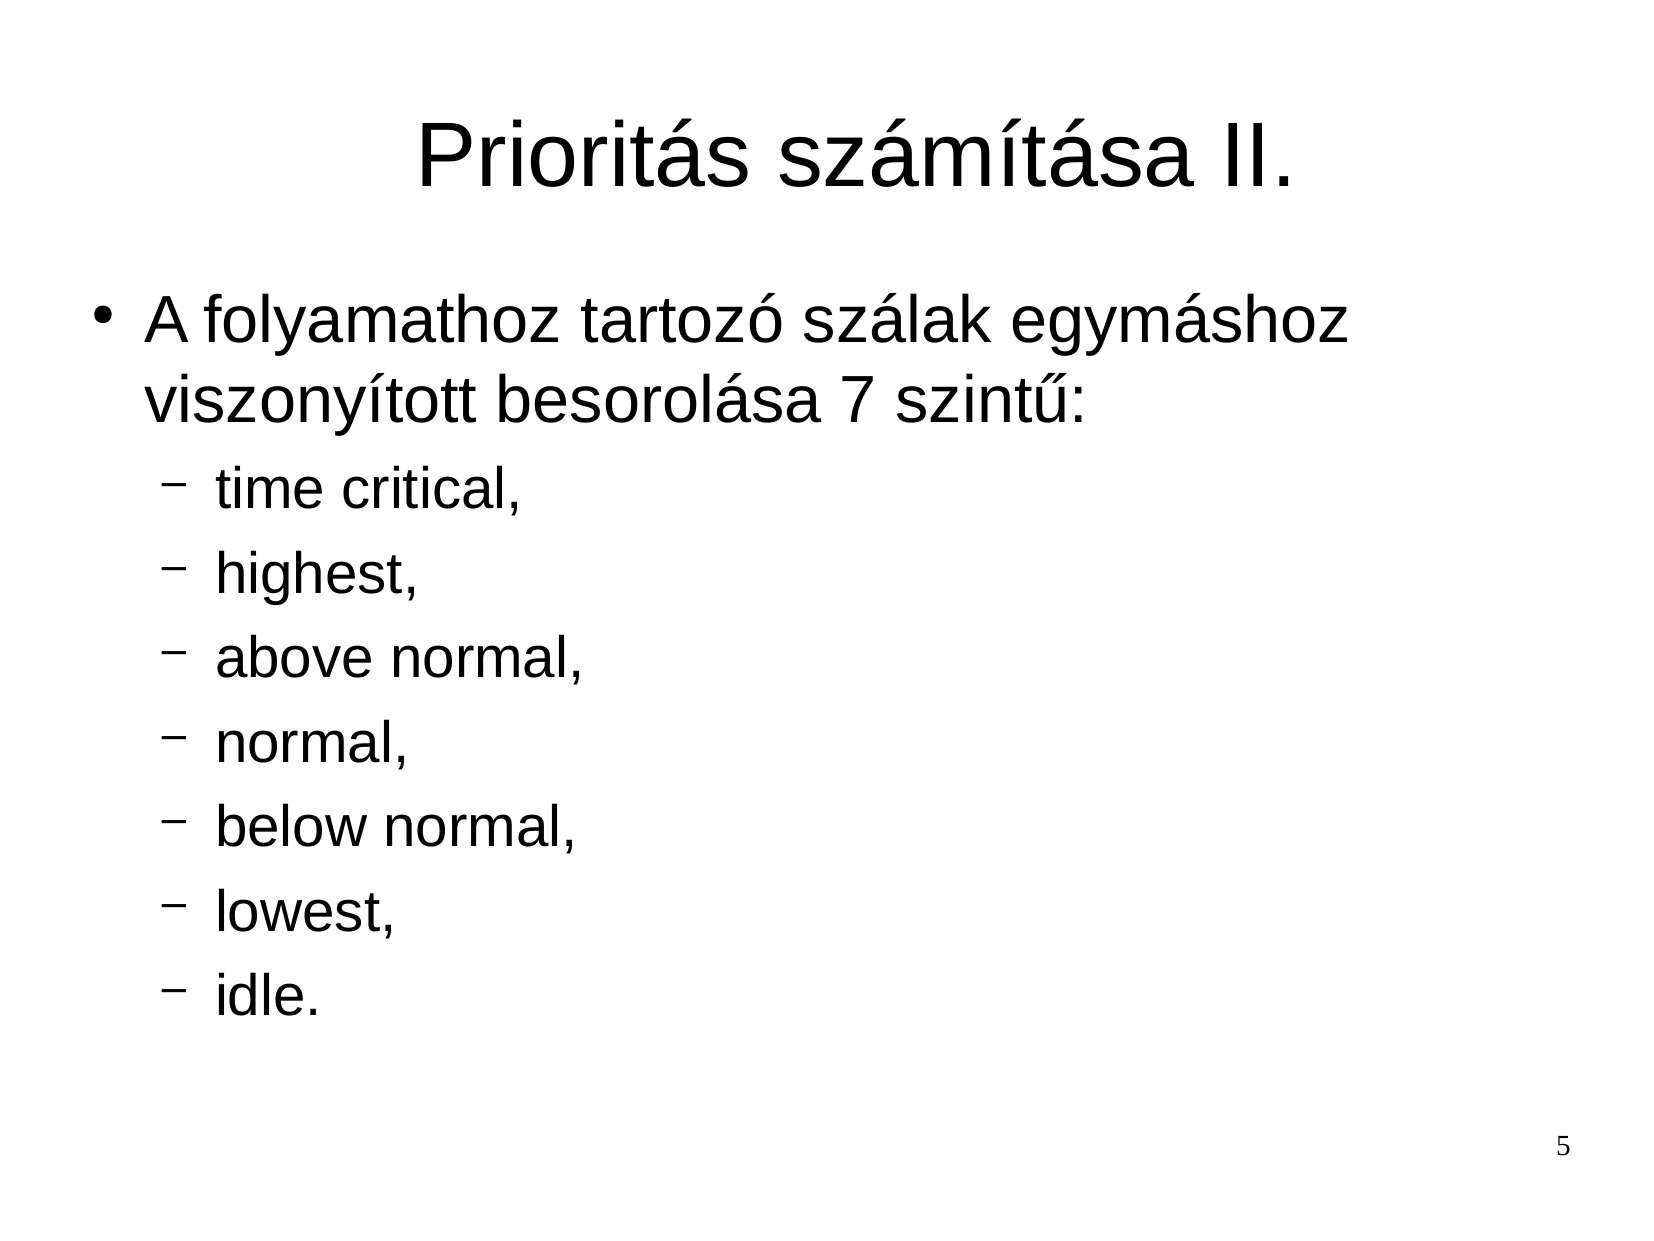

# Prioritás számítása II.
A folyamathoz tartozó szálak egymáshoz viszonyított besorolása 7 szintű:
time critical,
highest,
above normal,
normal,
below normal,
lowest,
idle.
5